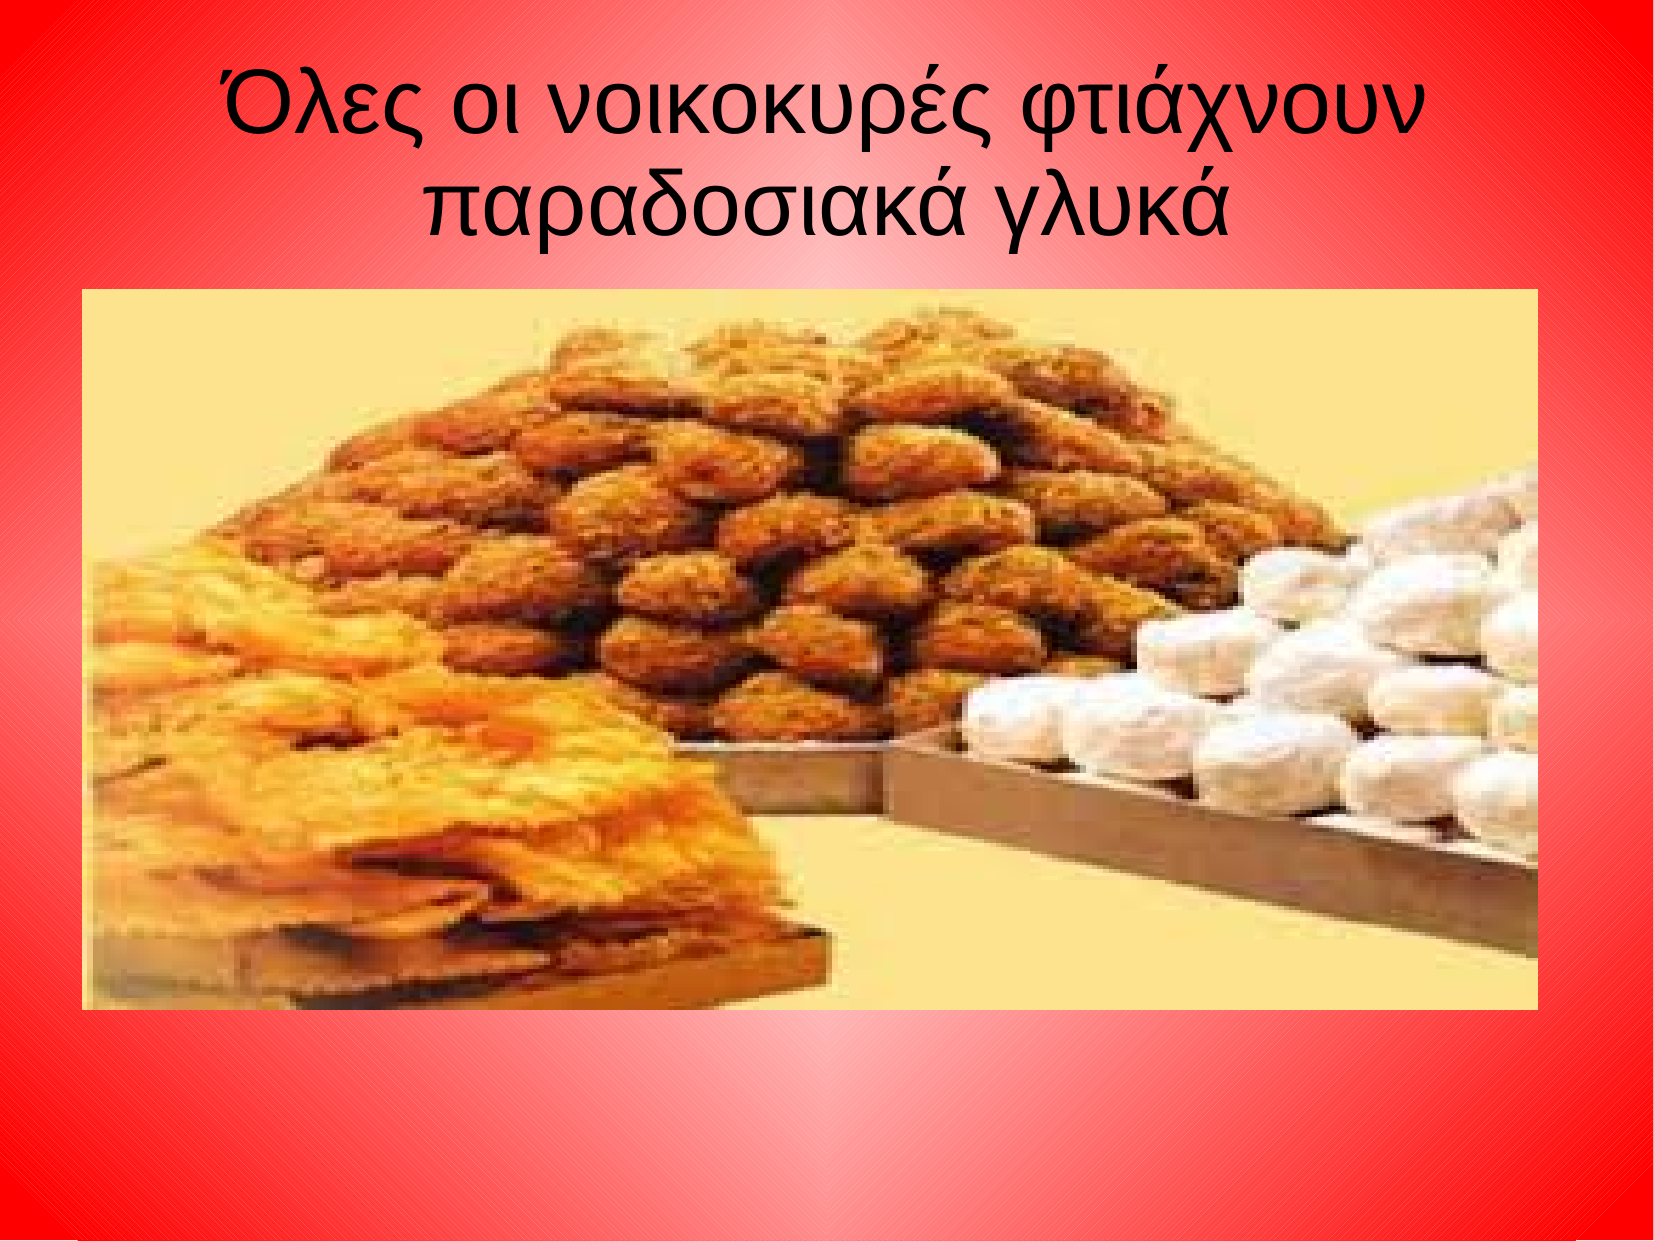

# Όλες οι νοικοκυρές φτιάχνουν παραδοσιακά γλυκά